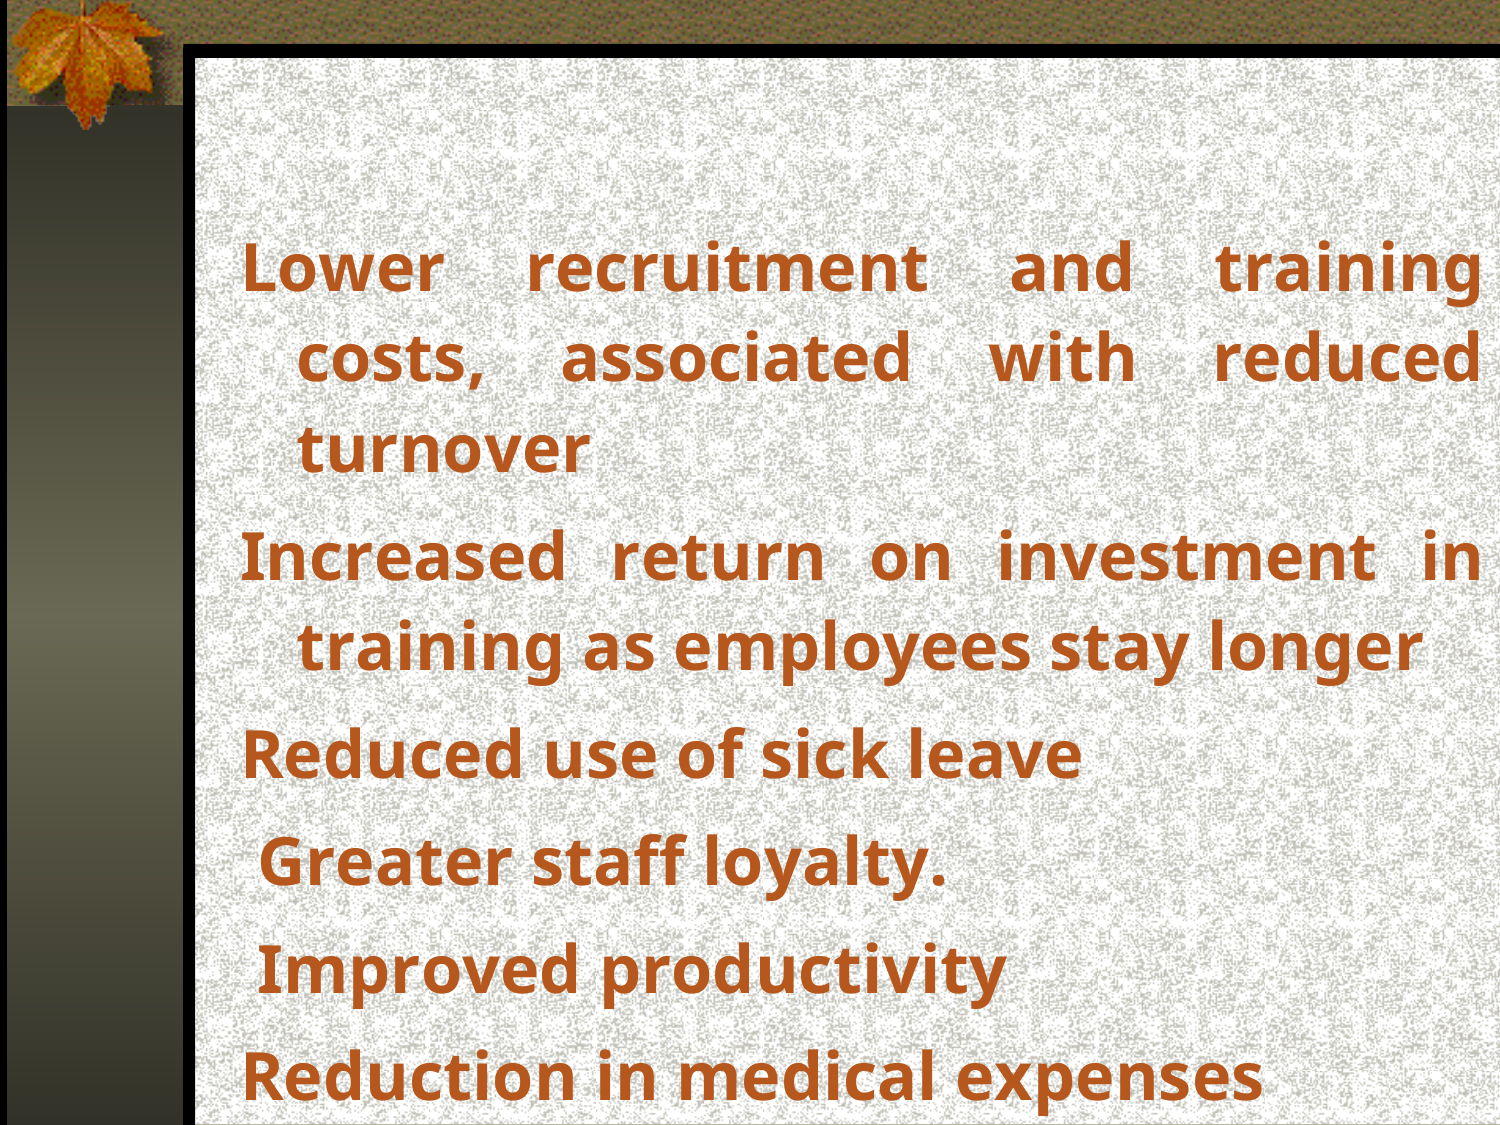

# Lower recruitment and training costs, associated with reduced turnover
Increased return on investment in training as employees stay longer
Reduced use of sick leave
 Greater staff loyalty.
 Improved productivity
Reduction in medical expenses